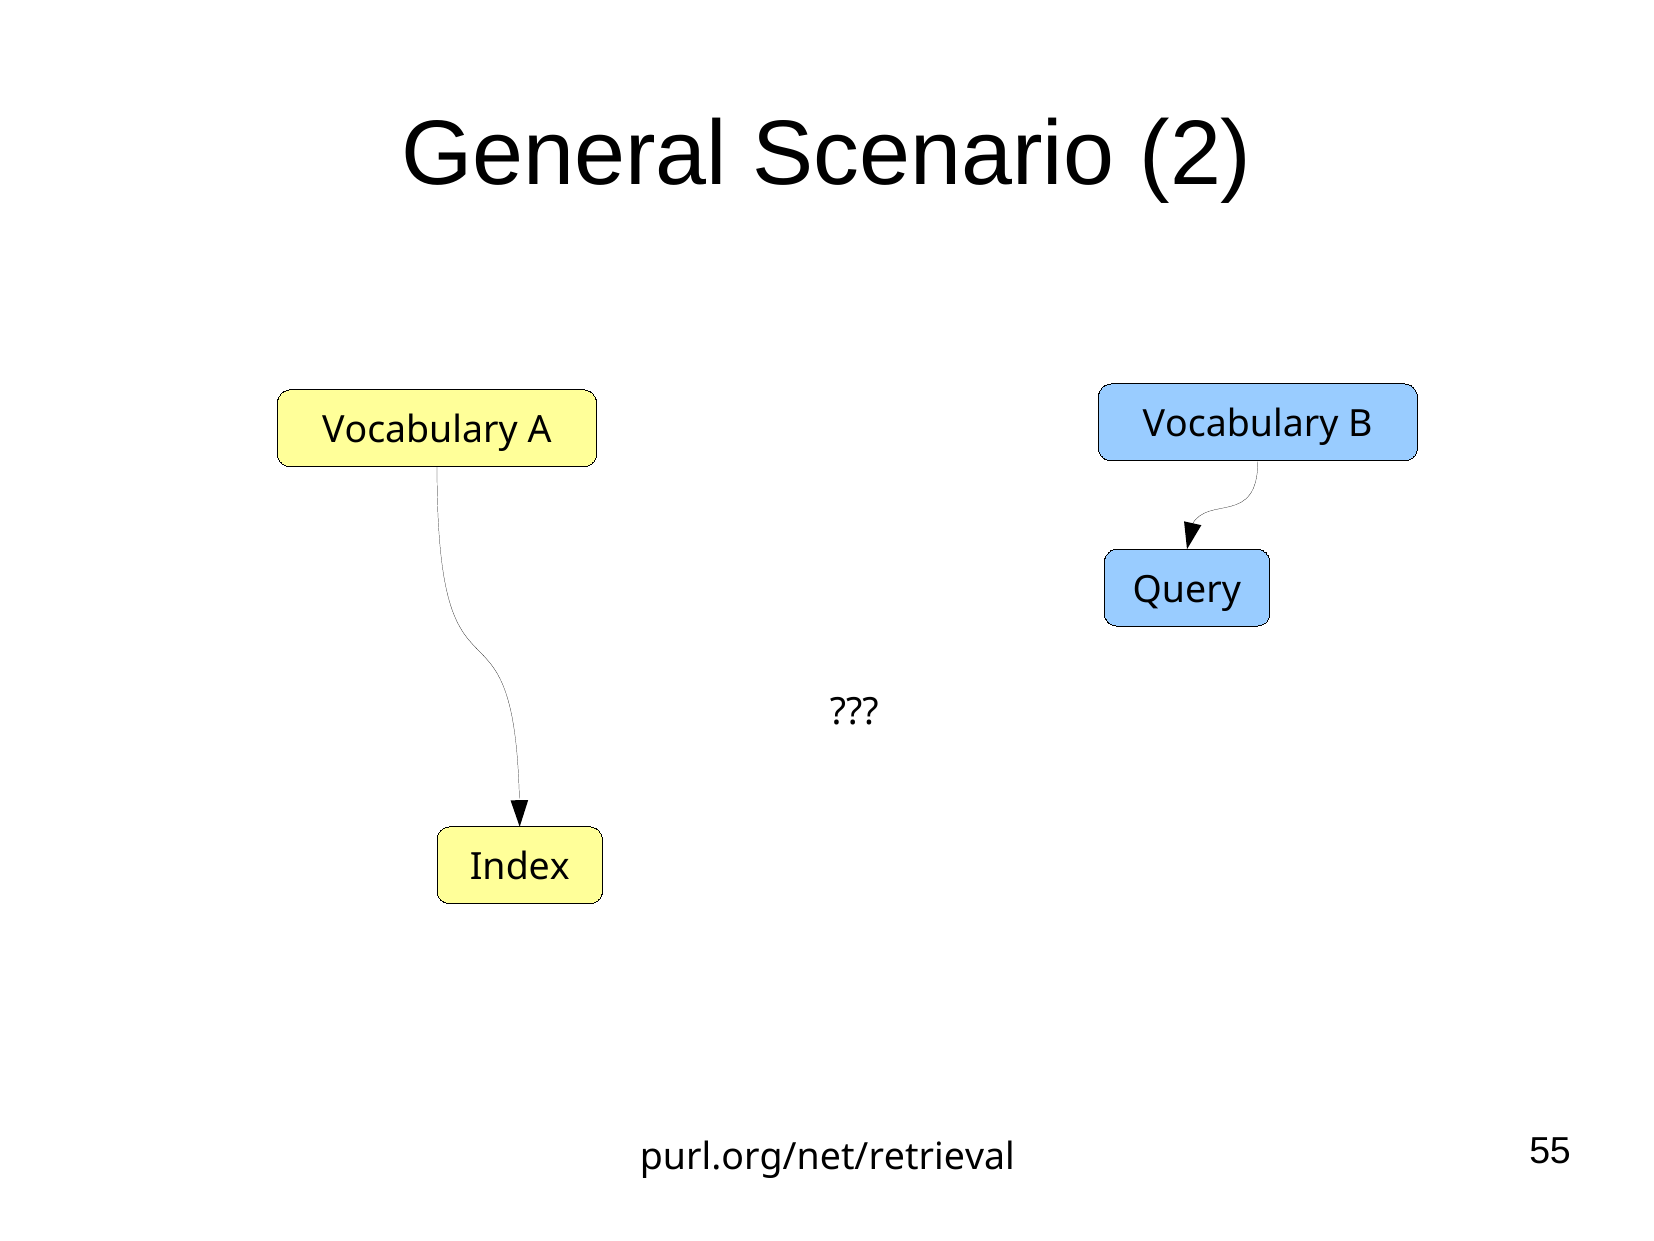

# General Scenario (2)
Vocabulary B
Vocabulary A
Query
???
Index
purl.org/net/retrieval
55